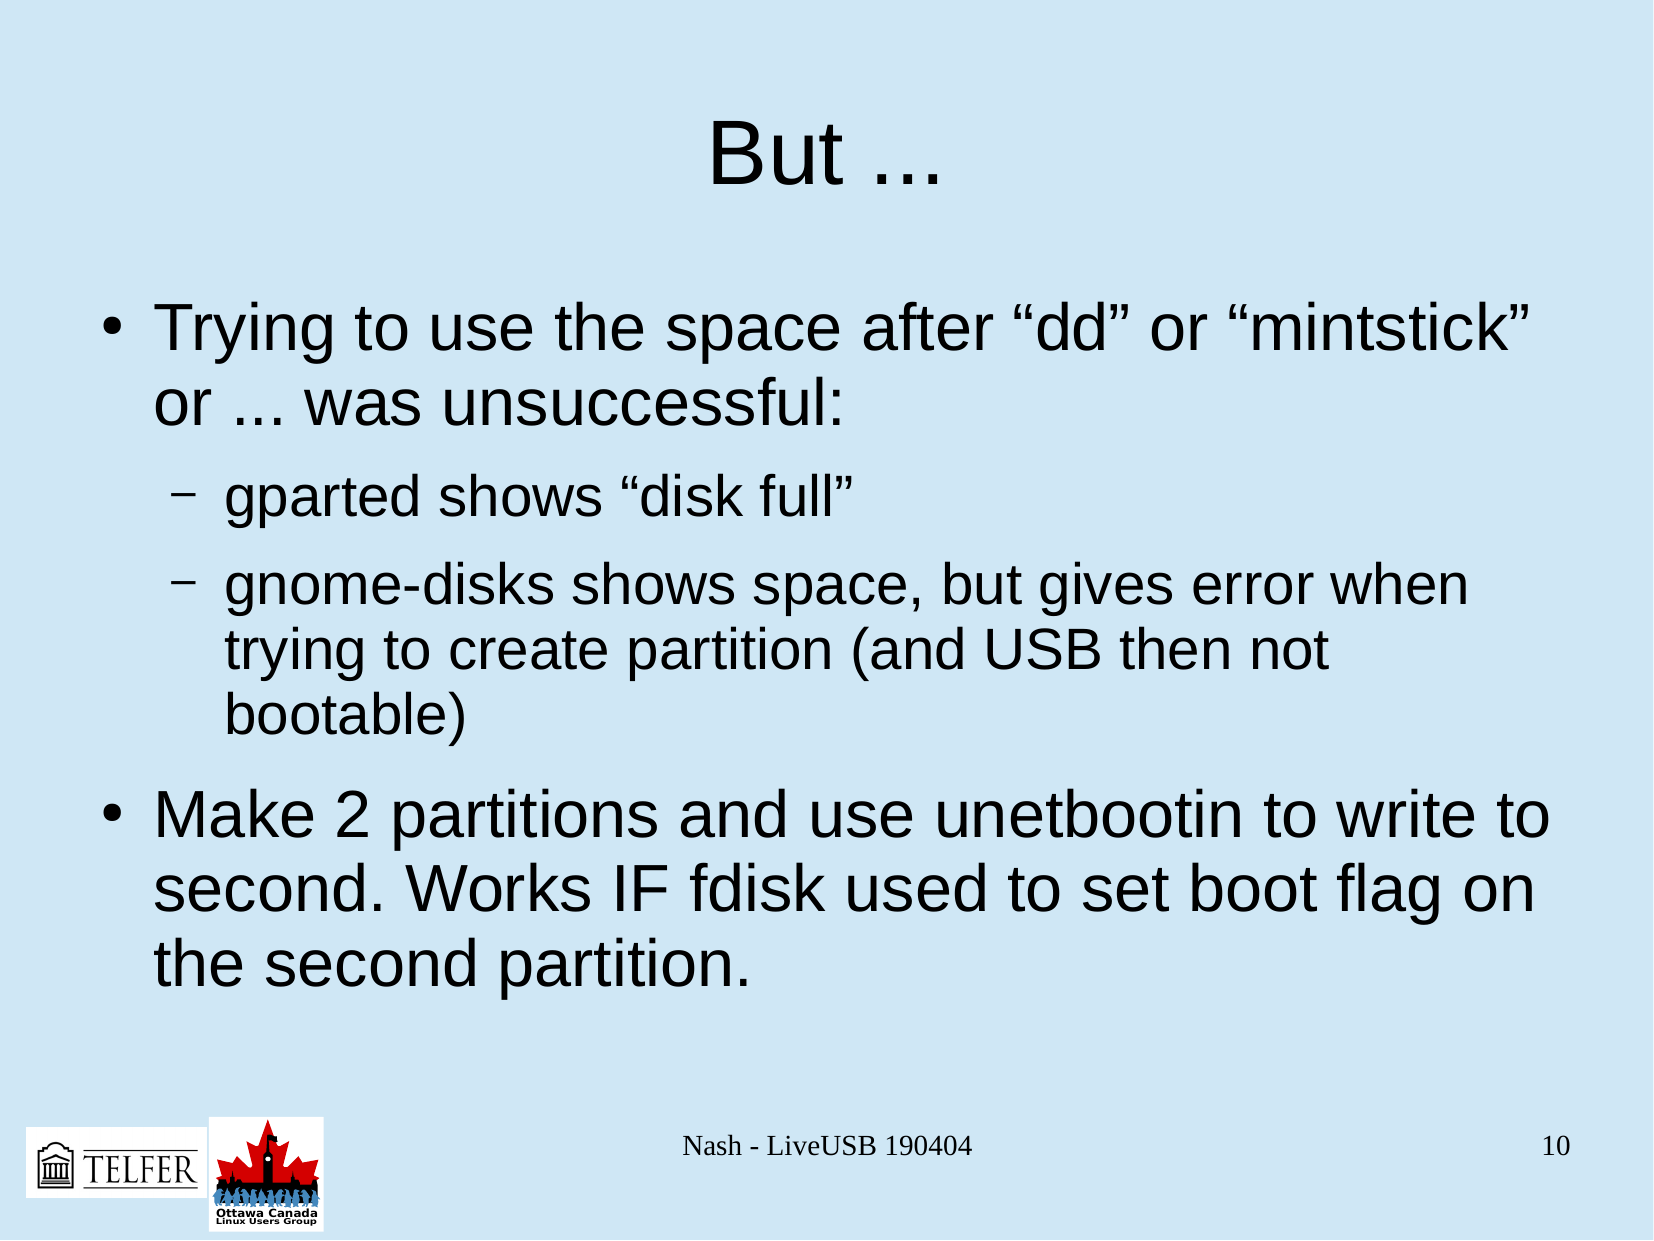

# But ...
Trying to use the space after “dd” or “mintstick” or ... was unsuccessful:
gparted shows “disk full”
gnome-disks shows space, but gives error when trying to create partition (and USB then not bootable)
Make 2 partitions and use unetbootin to write to second. Works IF fdisk used to set boot flag on the second partition.
Nash - LiveUSB 190404
10